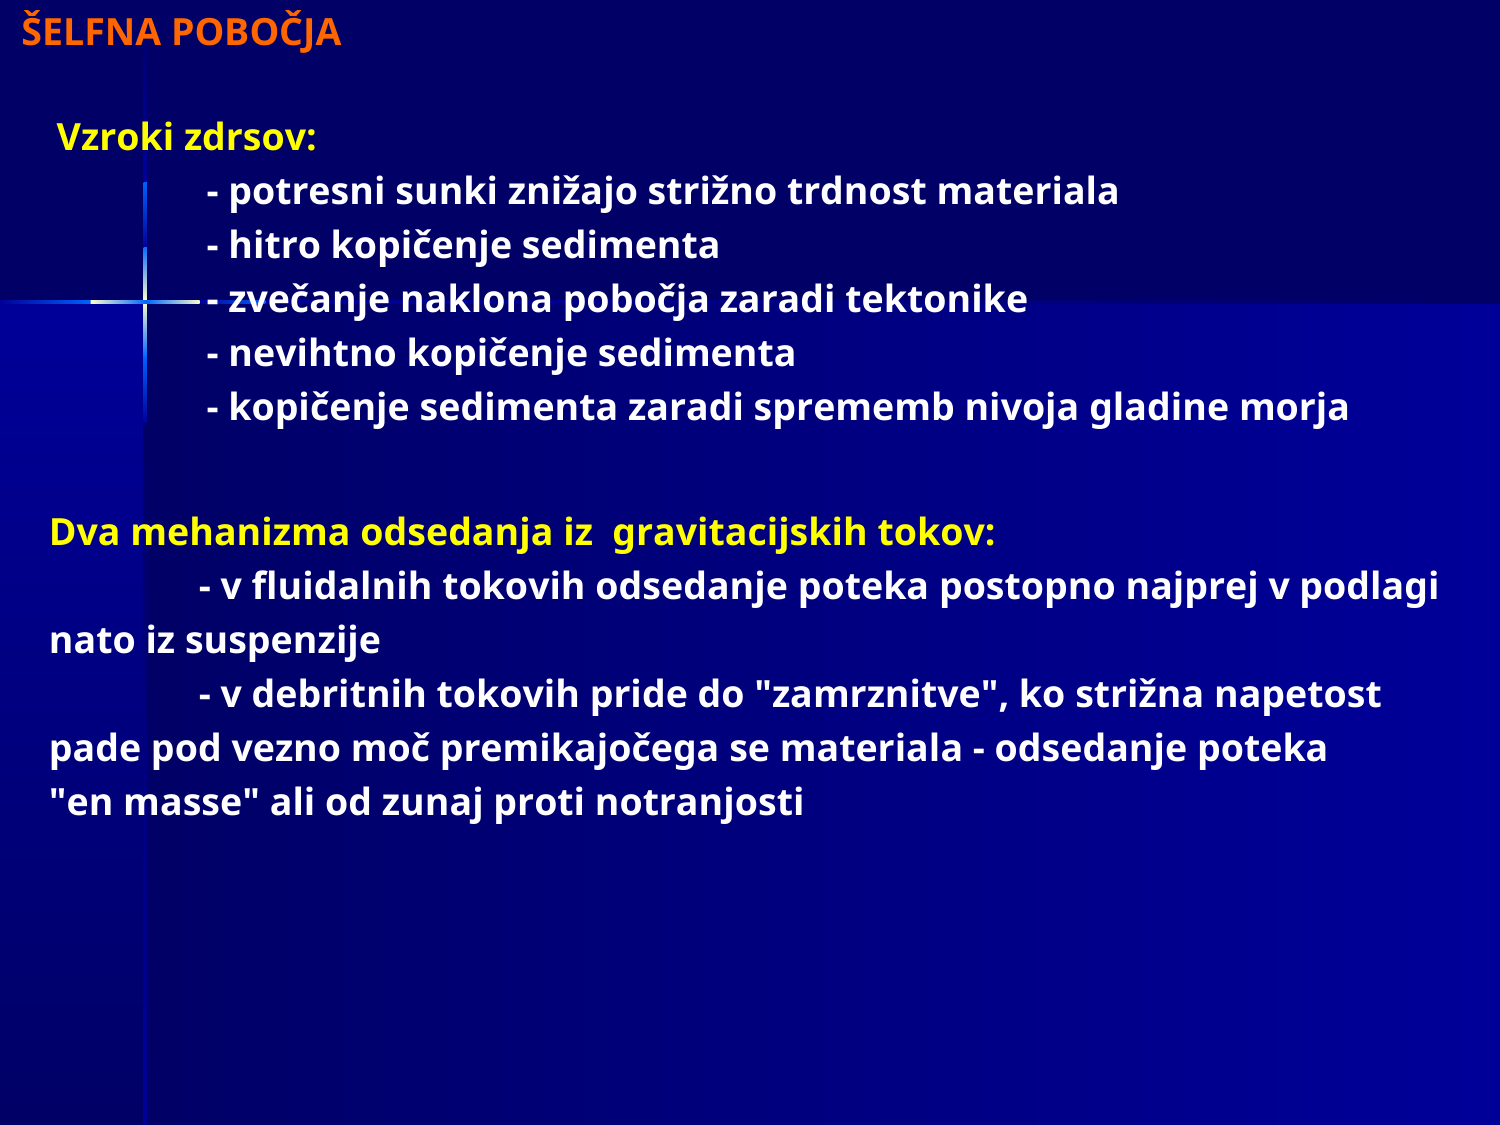

ŠELFNA POBOČJA
Vzroki zdrsov:
	- potresni sunki znižajo strižno trdnost materiala
	- hitro kopičenje sedimenta
	- zvečanje naklona pobočja zaradi tektonike
	- nevihtno kopičenje sedimenta
	- kopičenje sedimenta zaradi sprememb nivoja gladine morja
Dva mehanizma odsedanja iz gravitacijskih tokov:
	- v fluidalnih tokovih odsedanje poteka postopno najprej v podlagi
nato iz suspenzije
	- v debritnih tokovih pride do "zamrznitve", ko strižna napetost
pade pod vezno moč premikajočega se materiala - odsedanje poteka
"en masse" ali od zunaj proti notranjosti